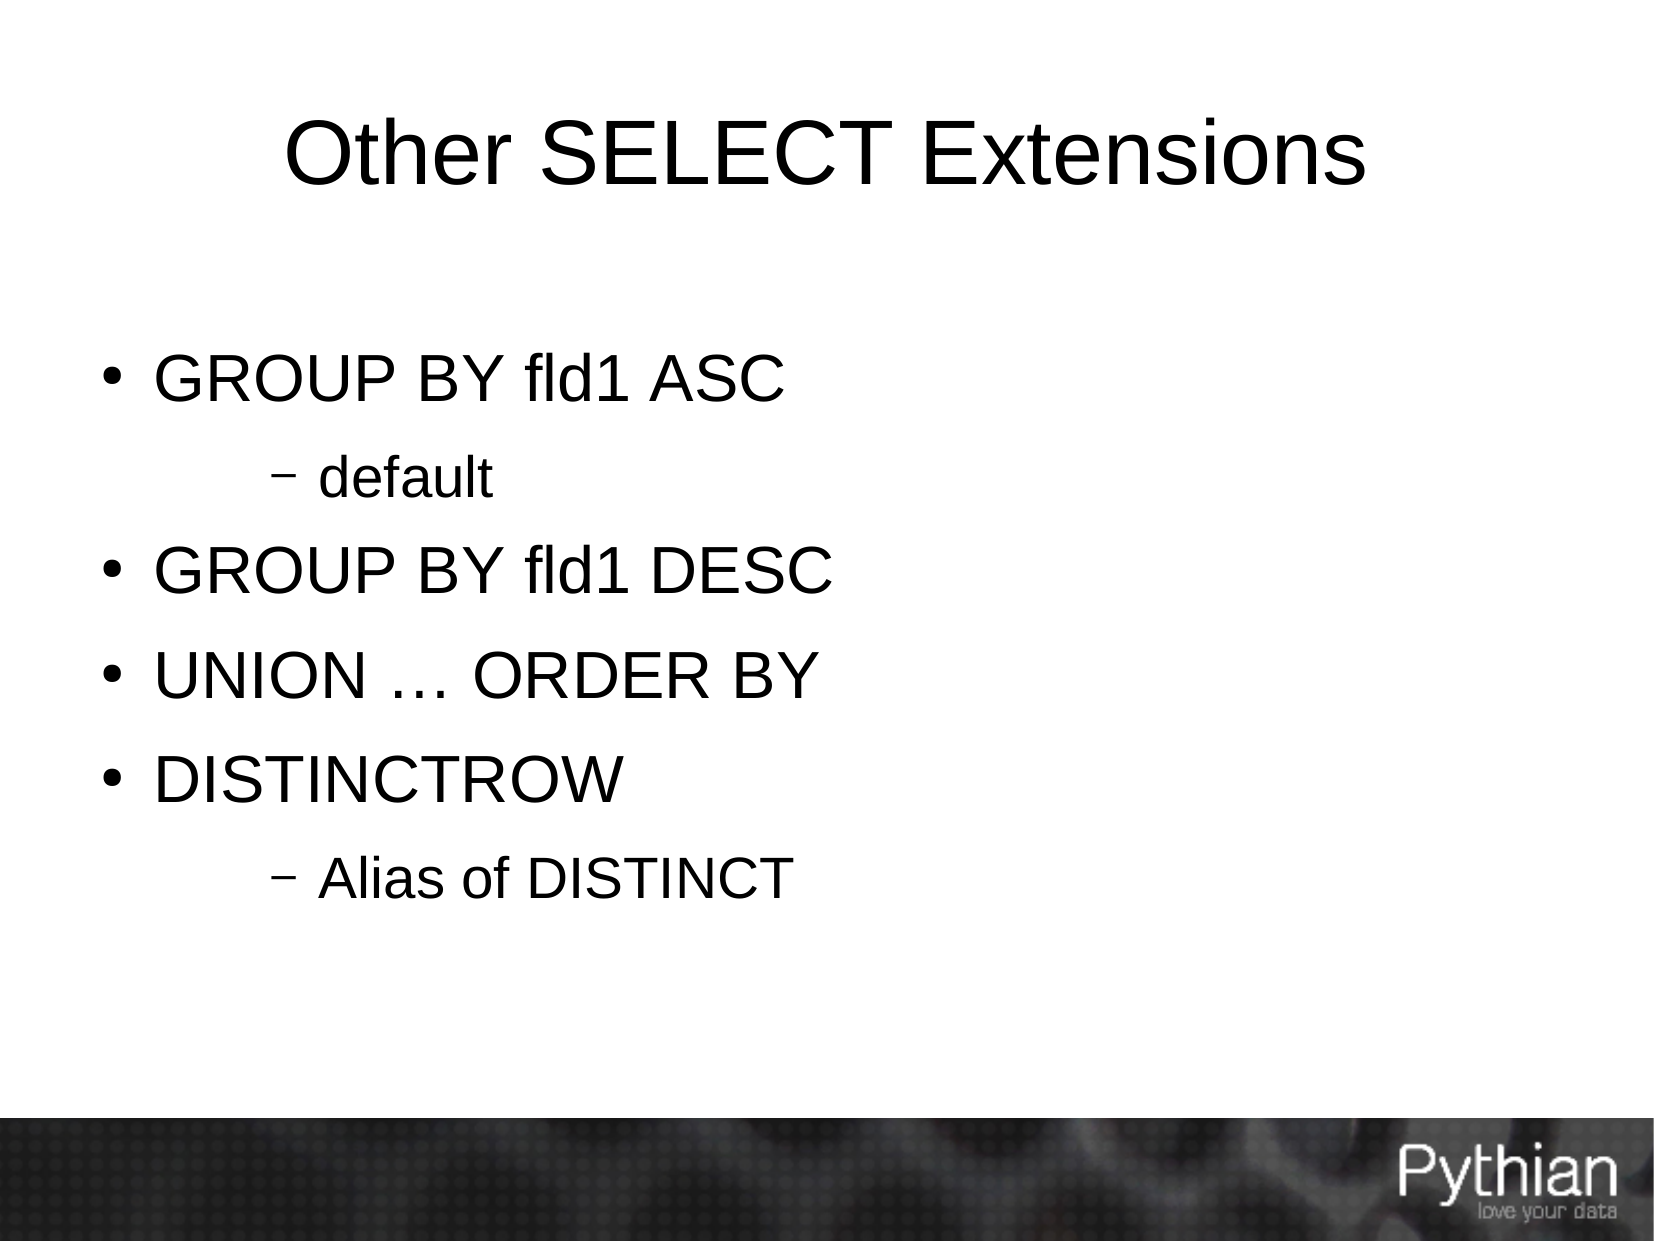

# Other SELECT Extensions
GROUP BY fld1 ASC
default
GROUP BY fld1 DESC
UNION … ORDER BY
DISTINCTROW
Alias of DISTINCT